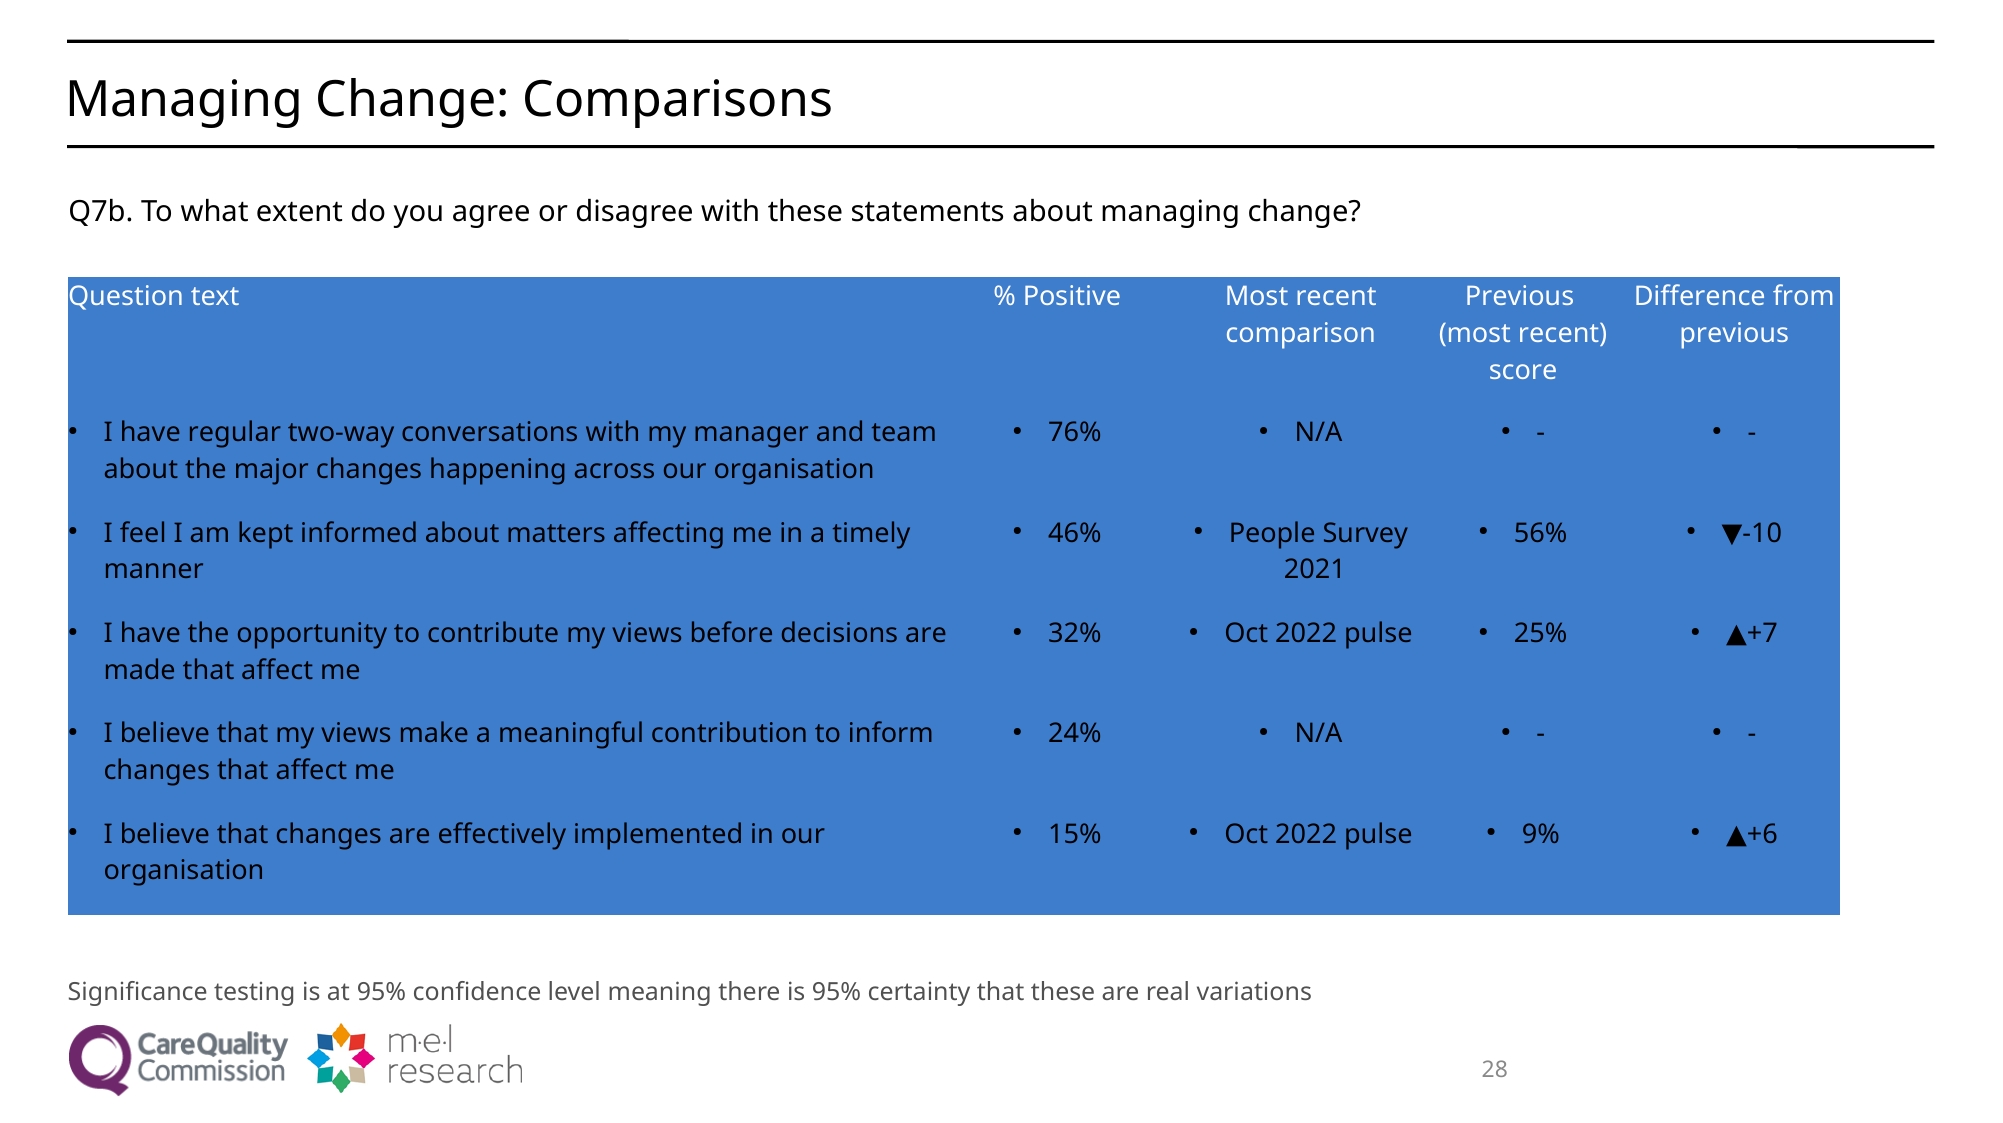

# Managing Change: Comparisons
Q7b. To what extent do you agree or disagree with these statements about managing change?
| Question text | % Positive | | Most recent comparison | Previous (most recent) score | Difference from previous |
| --- | --- | --- | --- | --- | --- |
| I have regular two-way conversations with my manager and team about the major changes happening across our organisation | 76% | | N/A | - | - |
| I feel I am kept informed about matters affecting me in a timely manner | 46% | | People Survey 2021 | 56% | ▼-10 |
| I have the opportunity to contribute my views before decisions are made that affect me | 32% | | Oct 2022 pulse | 25% | ▲+7 |
| I believe that my views make a meaningful contribution to inform changes that affect me | 24% | | N/A | - | - |
| I believe that changes are effectively implemented in our organisation | 15% | | Oct 2022 pulse | 9% | ▲+6 |
Significance testing is at 95% confidence level meaning there is 95% certainty that these are real variations
26